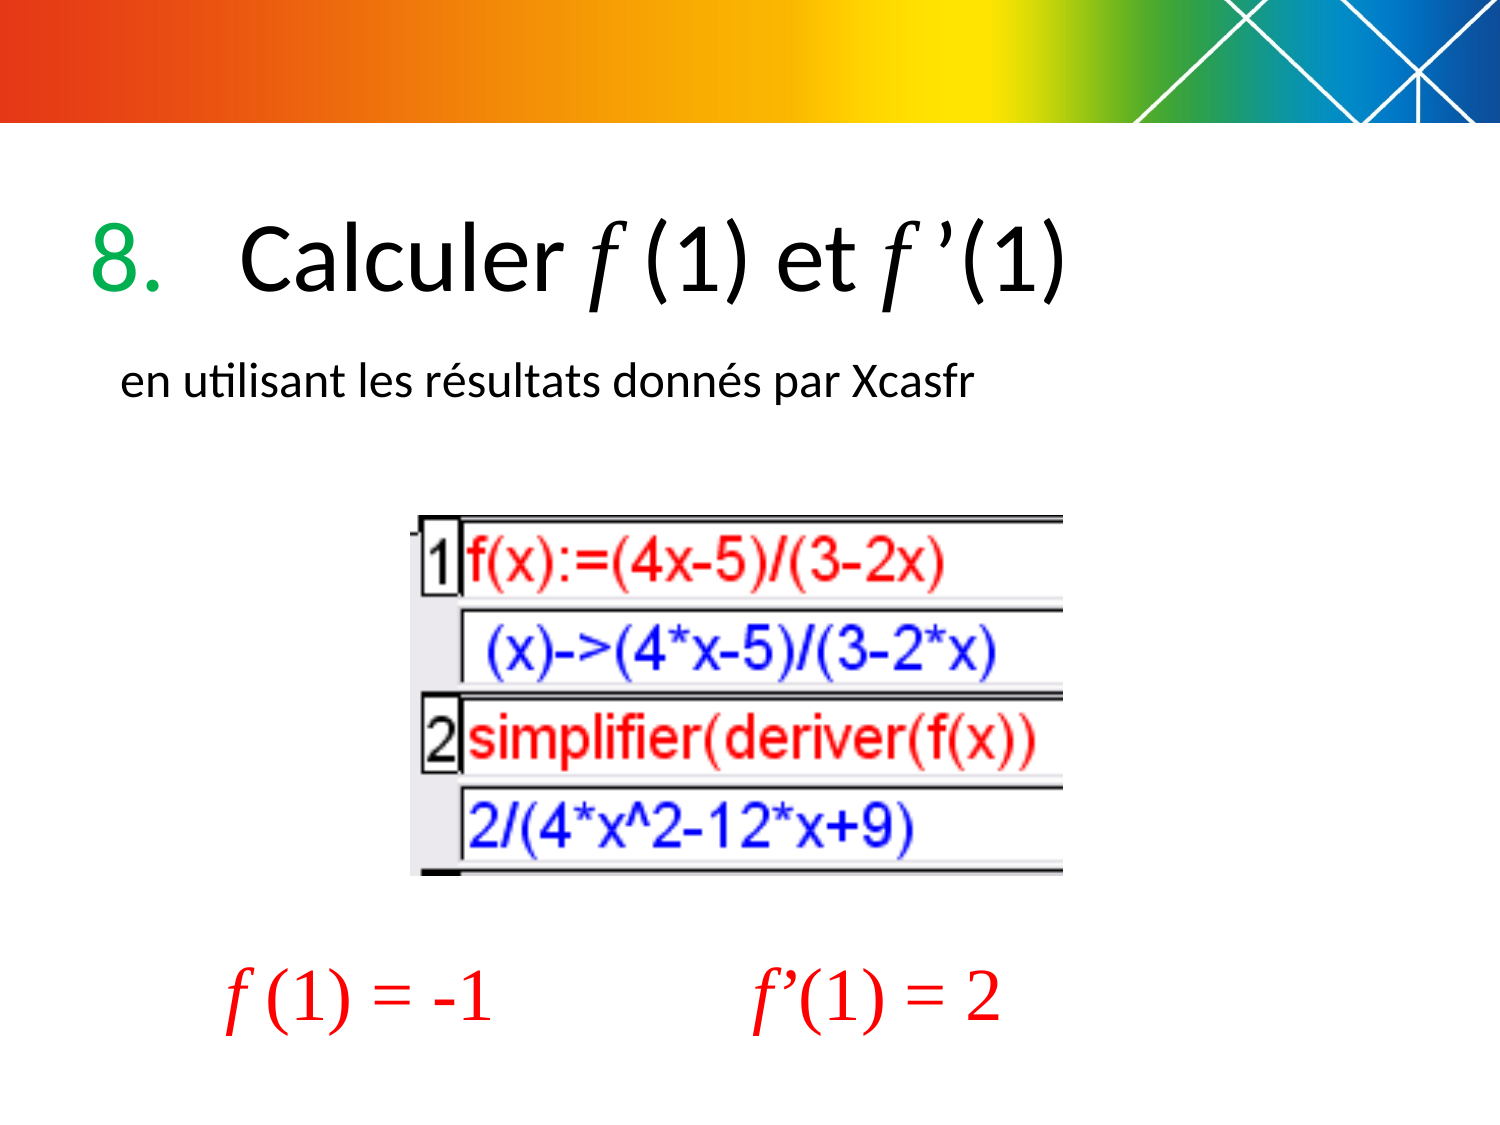

Calculer f (1) et f ’(1)
en utilisant les résultats donnés par Xcasfr
f (1) = -1
f’(1) = 2